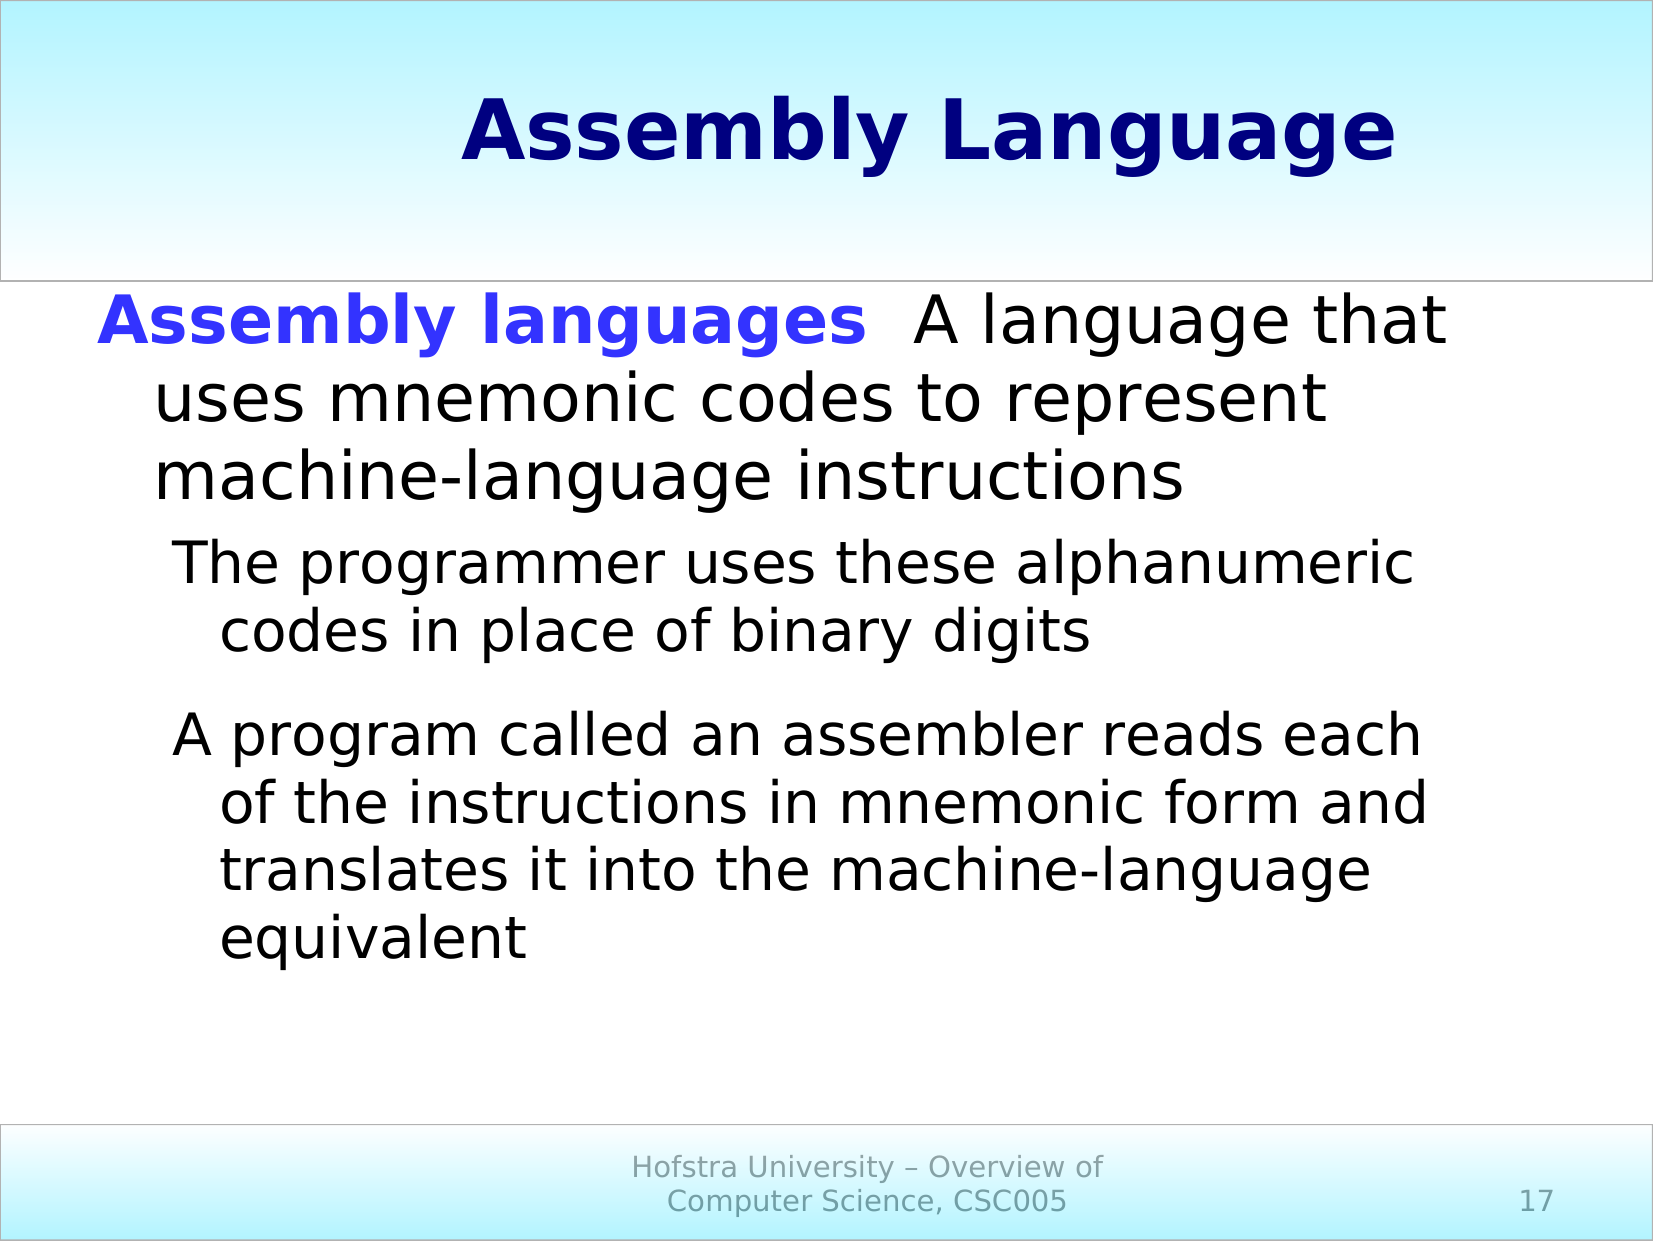

# Assembly Language
Assembly languages A language that uses mnemonic codes to represent machine-language instructions
The programmer uses these alphanumeric codes in place of binary digits
A program called an assembler reads each
of the instructions in mnemonic form and translates it into the machine-language equivalent
17